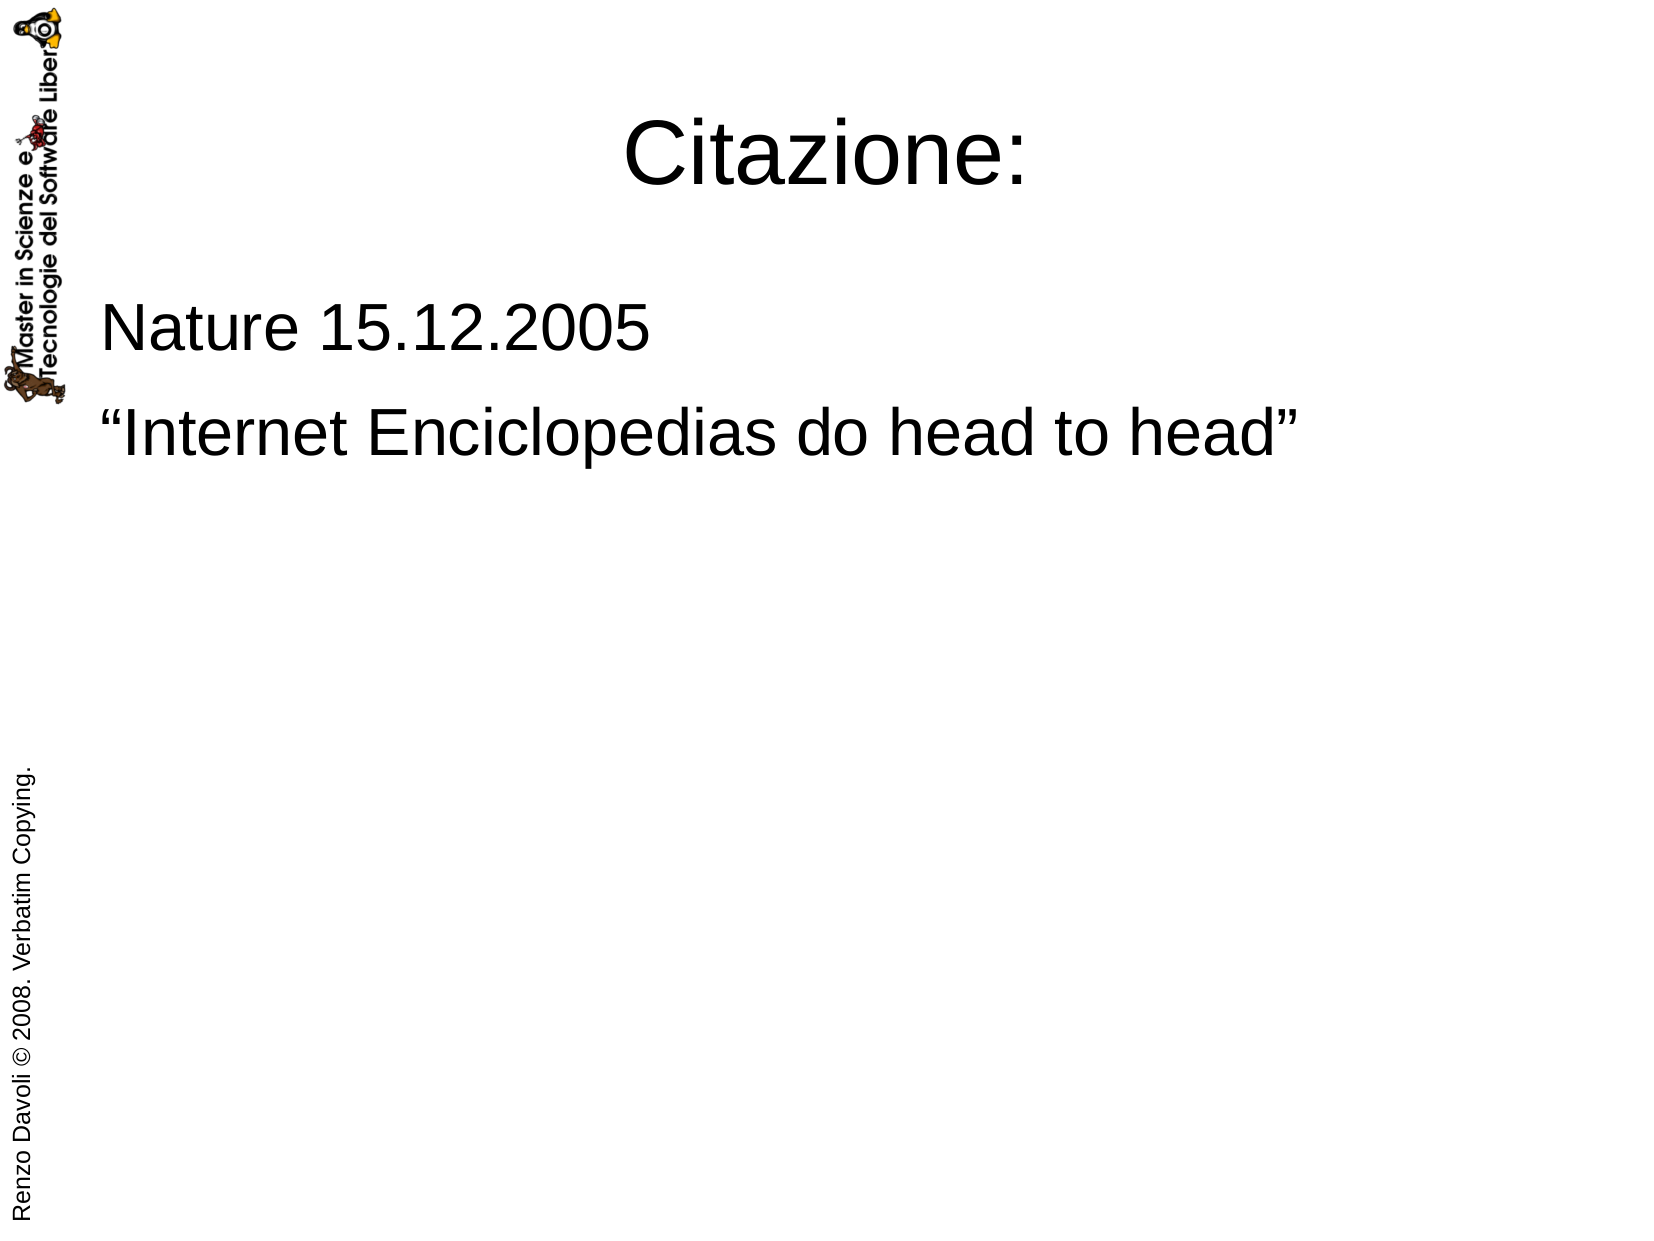

# Citazione:
Nature 15.12.2005
“Internet Enciclopedias do head to head”